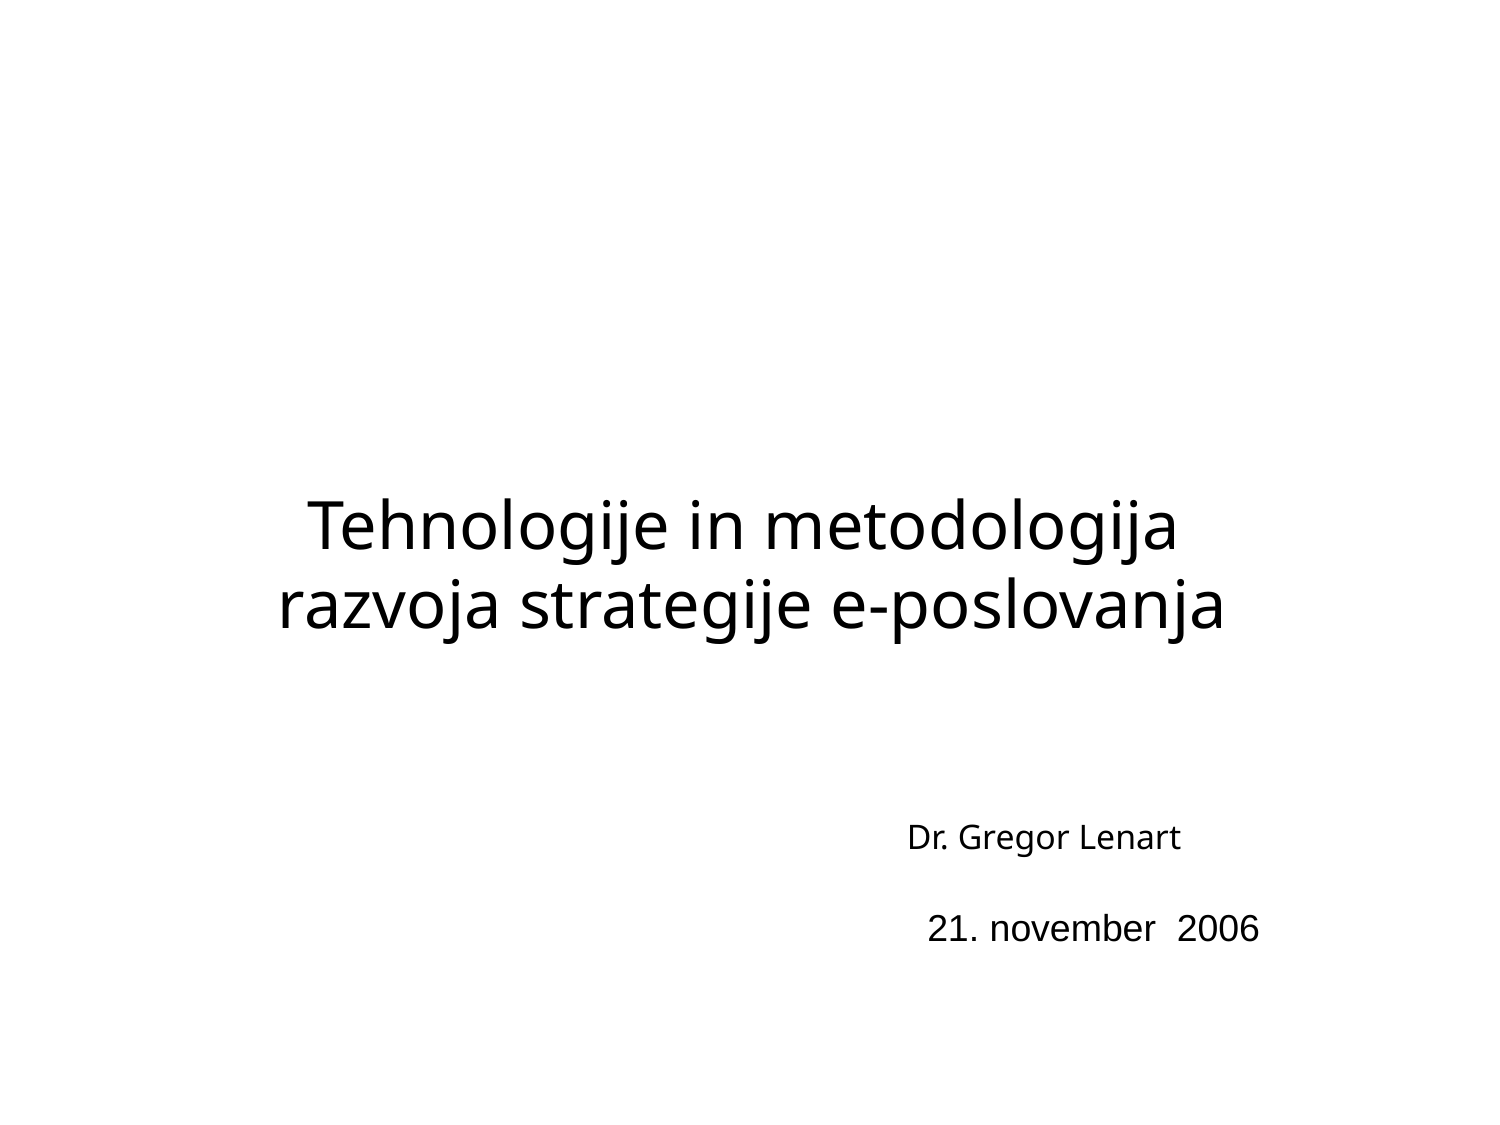

# Tehnologije in metodologija razvoja strategije e-poslovanja
Dr. Gregor Lenart
21. november 2006